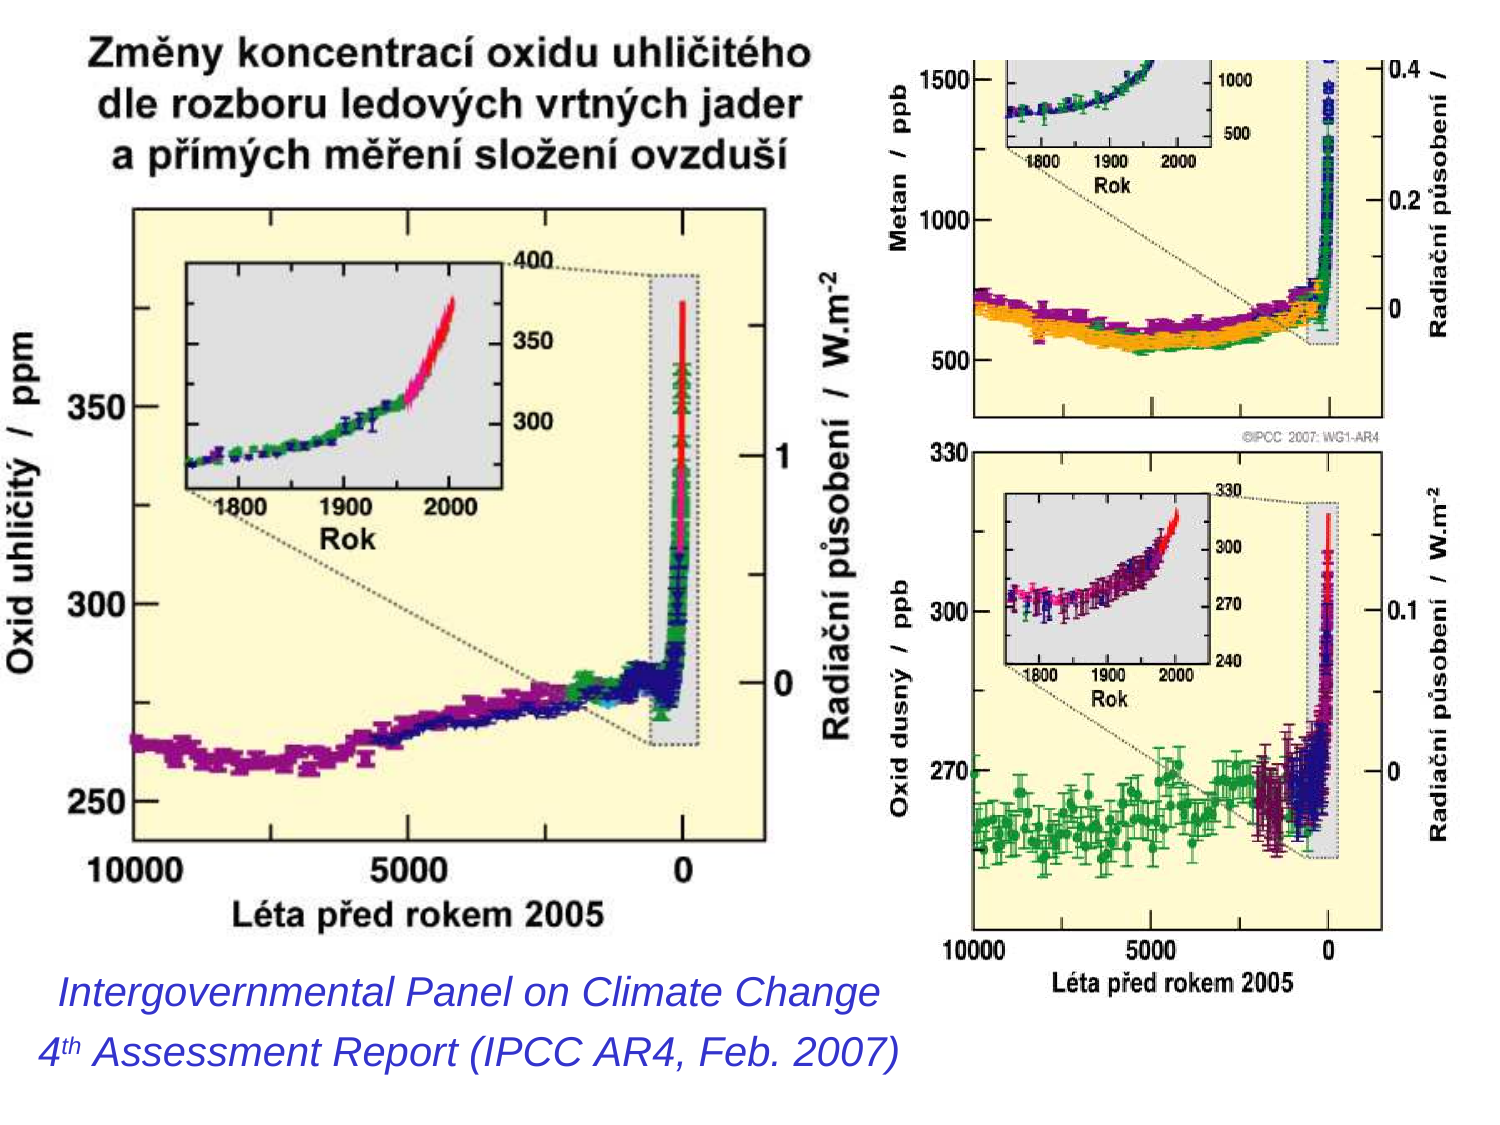

Intergovernmental Panel on Climate Change
4th Assessment Report (IPCC AR4, Feb. 2007)